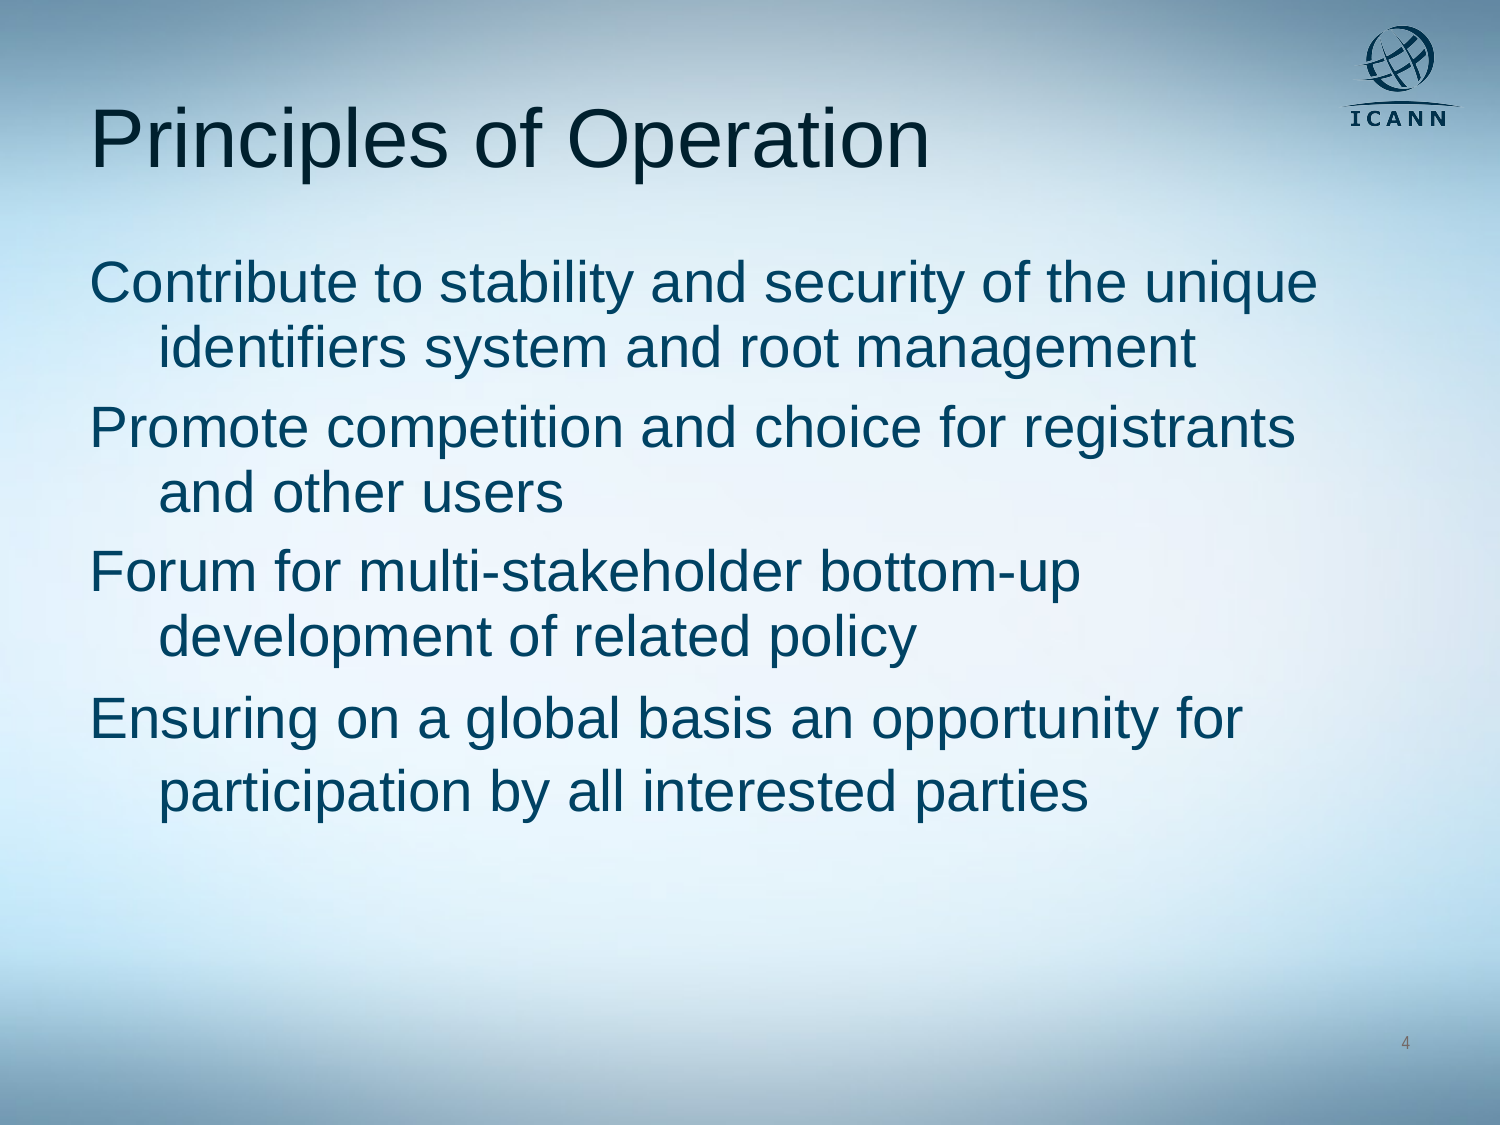

# Principles of Operation
Contribute to stability and security of the unique identifiers system and root management
Promote competition and choice for registrants and other users
Forum for multi-stakeholder bottom-up development of related policy
Ensuring on a global basis an opportunity for participation by all interested parties
4